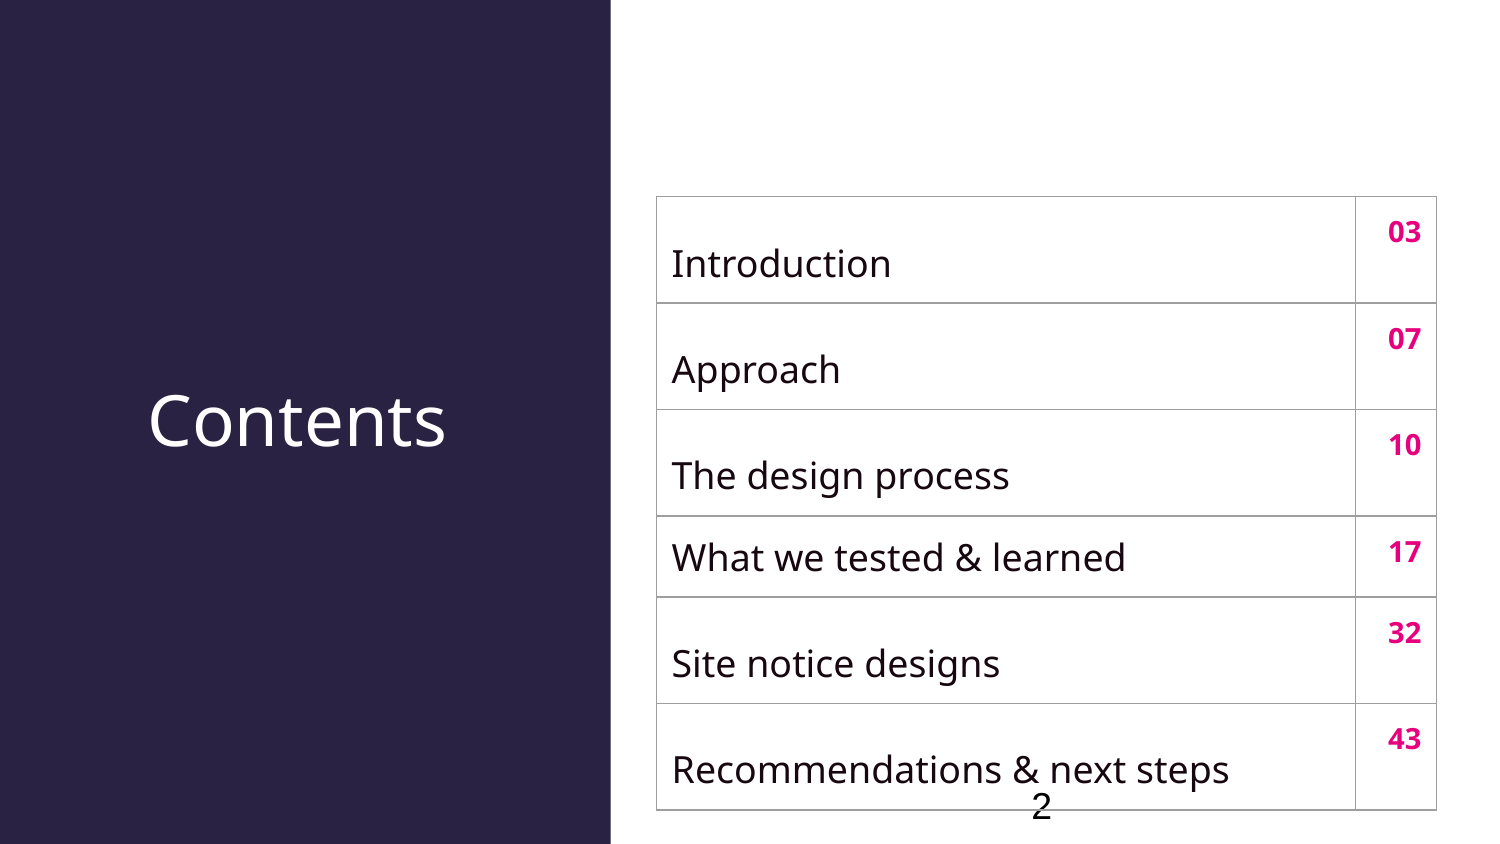

| Introduction | 03 |
| --- | --- |
| Approach | 07 |
| The design process | 10 |
| What we tested & learned | 17 |
| Site notice designs | 32 |
| Recommendations & next steps | 43 |
Contents